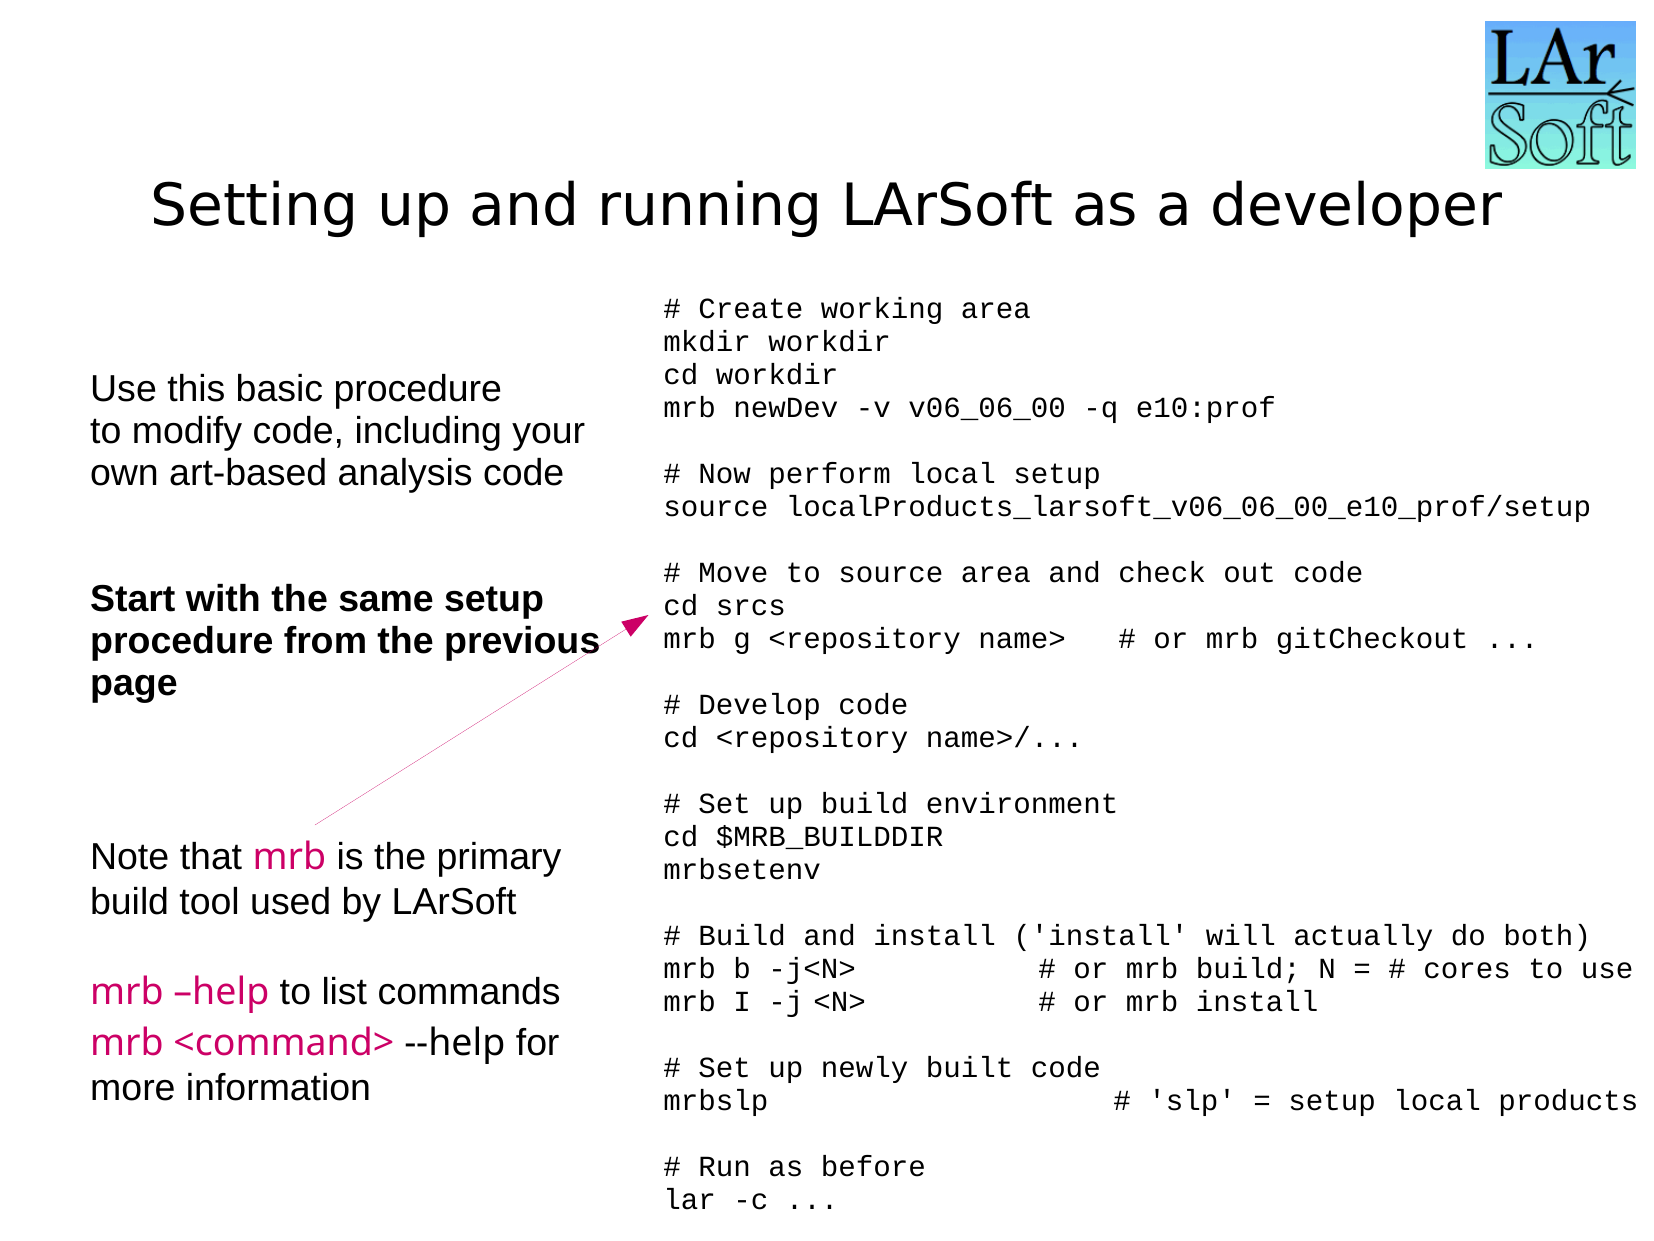

# Setting up and running LArSoft as a developer
# Create working area
mkdir workdir
cd workdir
mrb newDev -v v06_06_00 -q e10:prof
# Now perform local setup
source localProducts_larsoft_v06_06_00_e10_prof/setup
# Move to source area and check out code
cd srcs
mrb g <repository name> # or mrb gitCheckout ...
# Develop code
cd <repository name>/...
# Set up build environment
cd $MRB_BUILDDIR
mrbsetenv
# Build and install ('install' will actually do both)
mrb b -j<N>			# or mrb build; N = # cores to use
mrb I -j	<N>			# or mrb install
# Set up newly built code
mrbslp					# 'slp' = setup local products
# Run as before
lar -c ...
Use this basic procedure
to modify code, including your
own art-based analysis code
Start with the same setup
procedure from the previous
page
Note that mrb is the primary
build tool used by LArSoft
mrb –help to list commands
mrb <command> --help for
more information
178